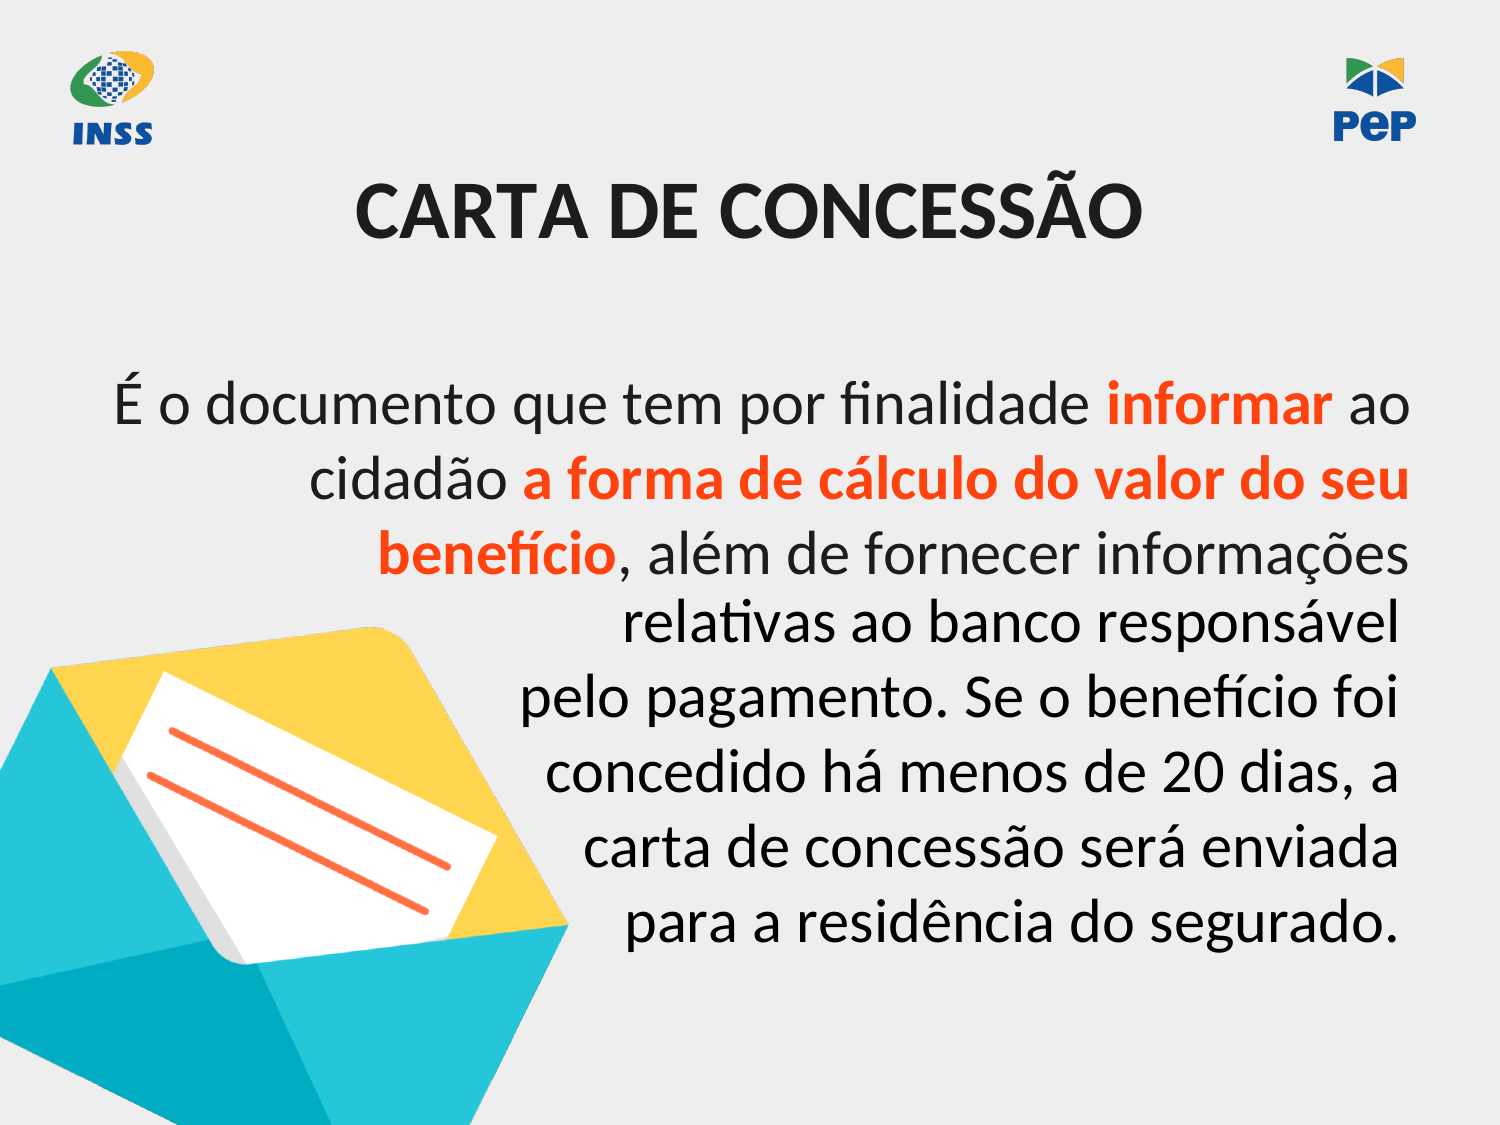

#
CARTA DE CONCESSÃO
É o documento que tem por finalidade informar ao cidadão a forma de cálculo do valor do seu benefício, além de fornecer informações
relativas ao banco responsável
pelo pagamento. Se o benefício foi concedido há menos de 20 dias, a carta de concessão será enviada para a residência do segurado.